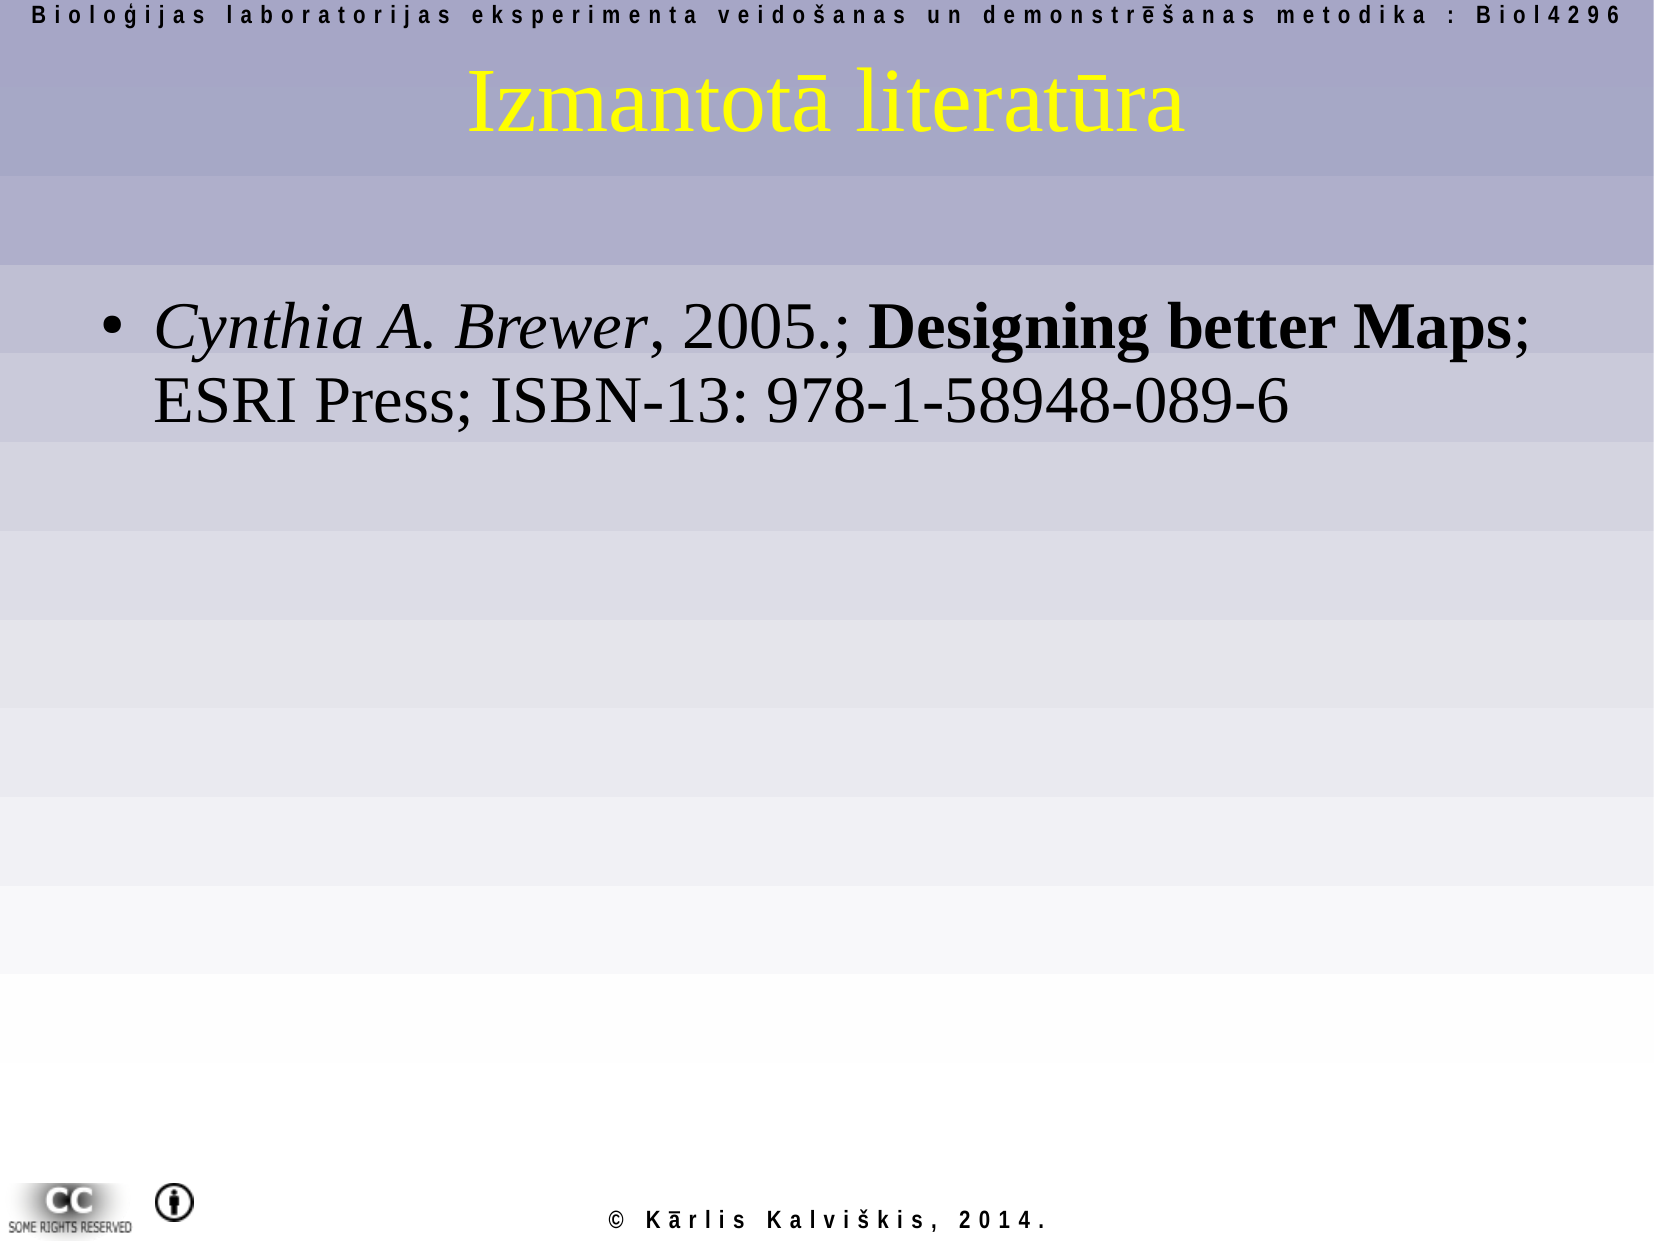

# Izmantotā literatūra
Cynthia A. Brewer, 2005.; Designing better Maps; ESRI Press; ISBN-13: 978-1-58948-089-6